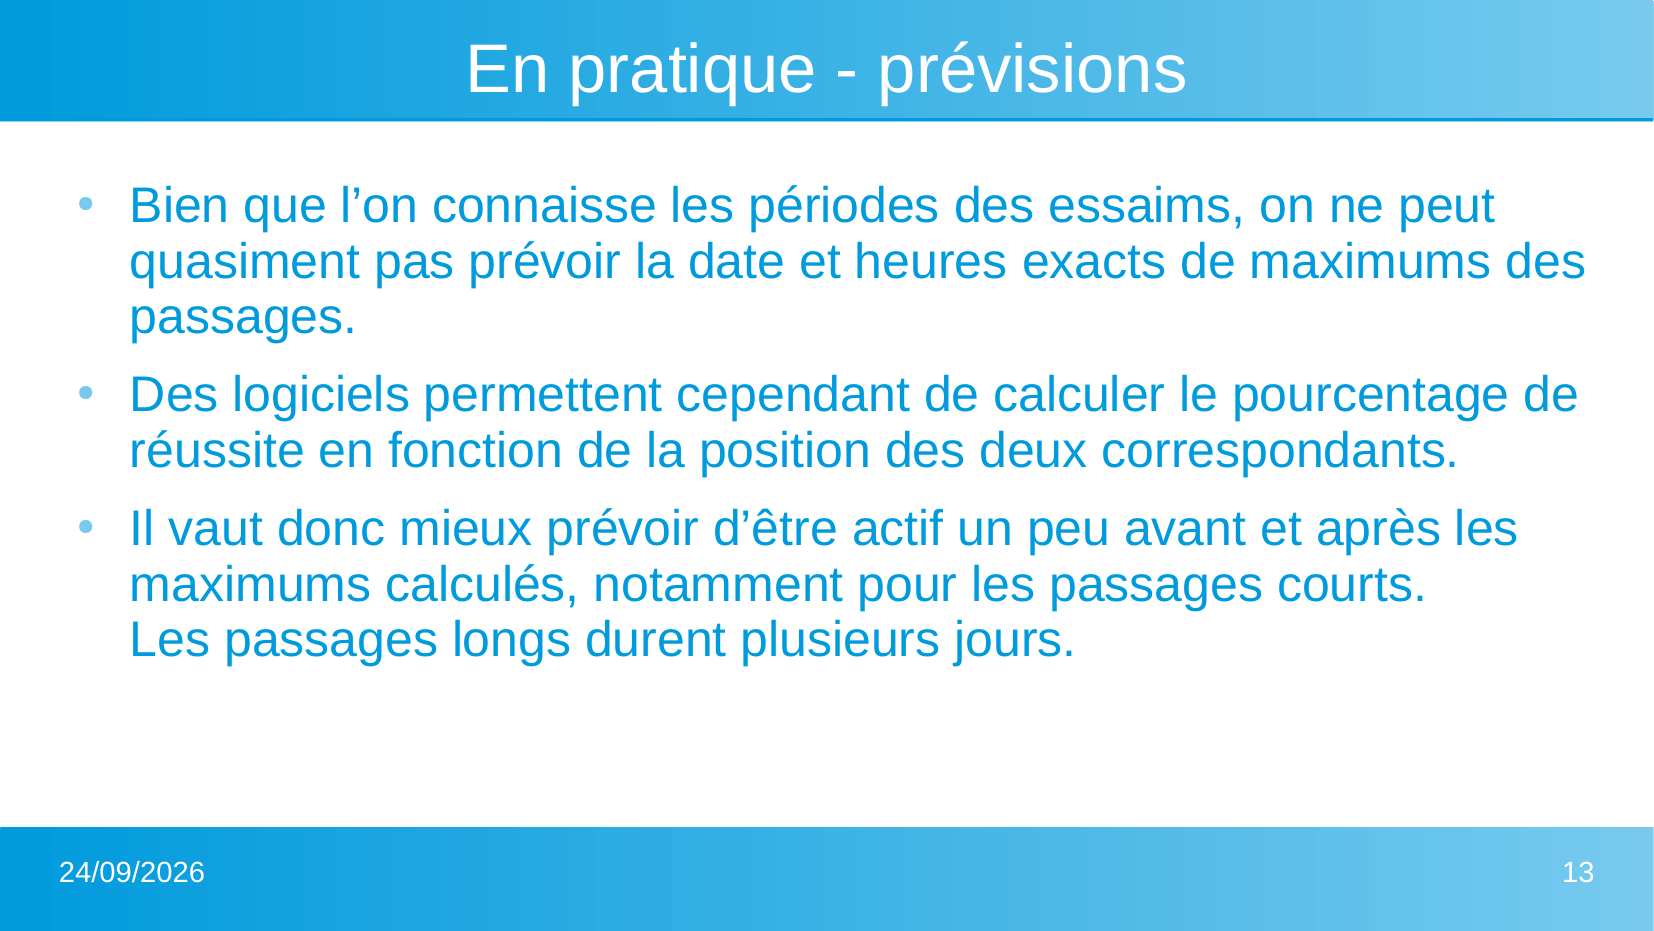

# En pratique - prévisions
Bien que l’on connaisse les périodes des essaims, on ne peut quasiment pas prévoir la date et heures exacts de maximums des passages.
Des logiciels permettent cependant de calculer le pourcentage de réussite en fonction de la position des deux correspondants.
Il vaut donc mieux prévoir d’être actif un peu avant et après les maximums calculés, notamment pour les passages courts.
Les passages longs durent plusieurs jours.
13